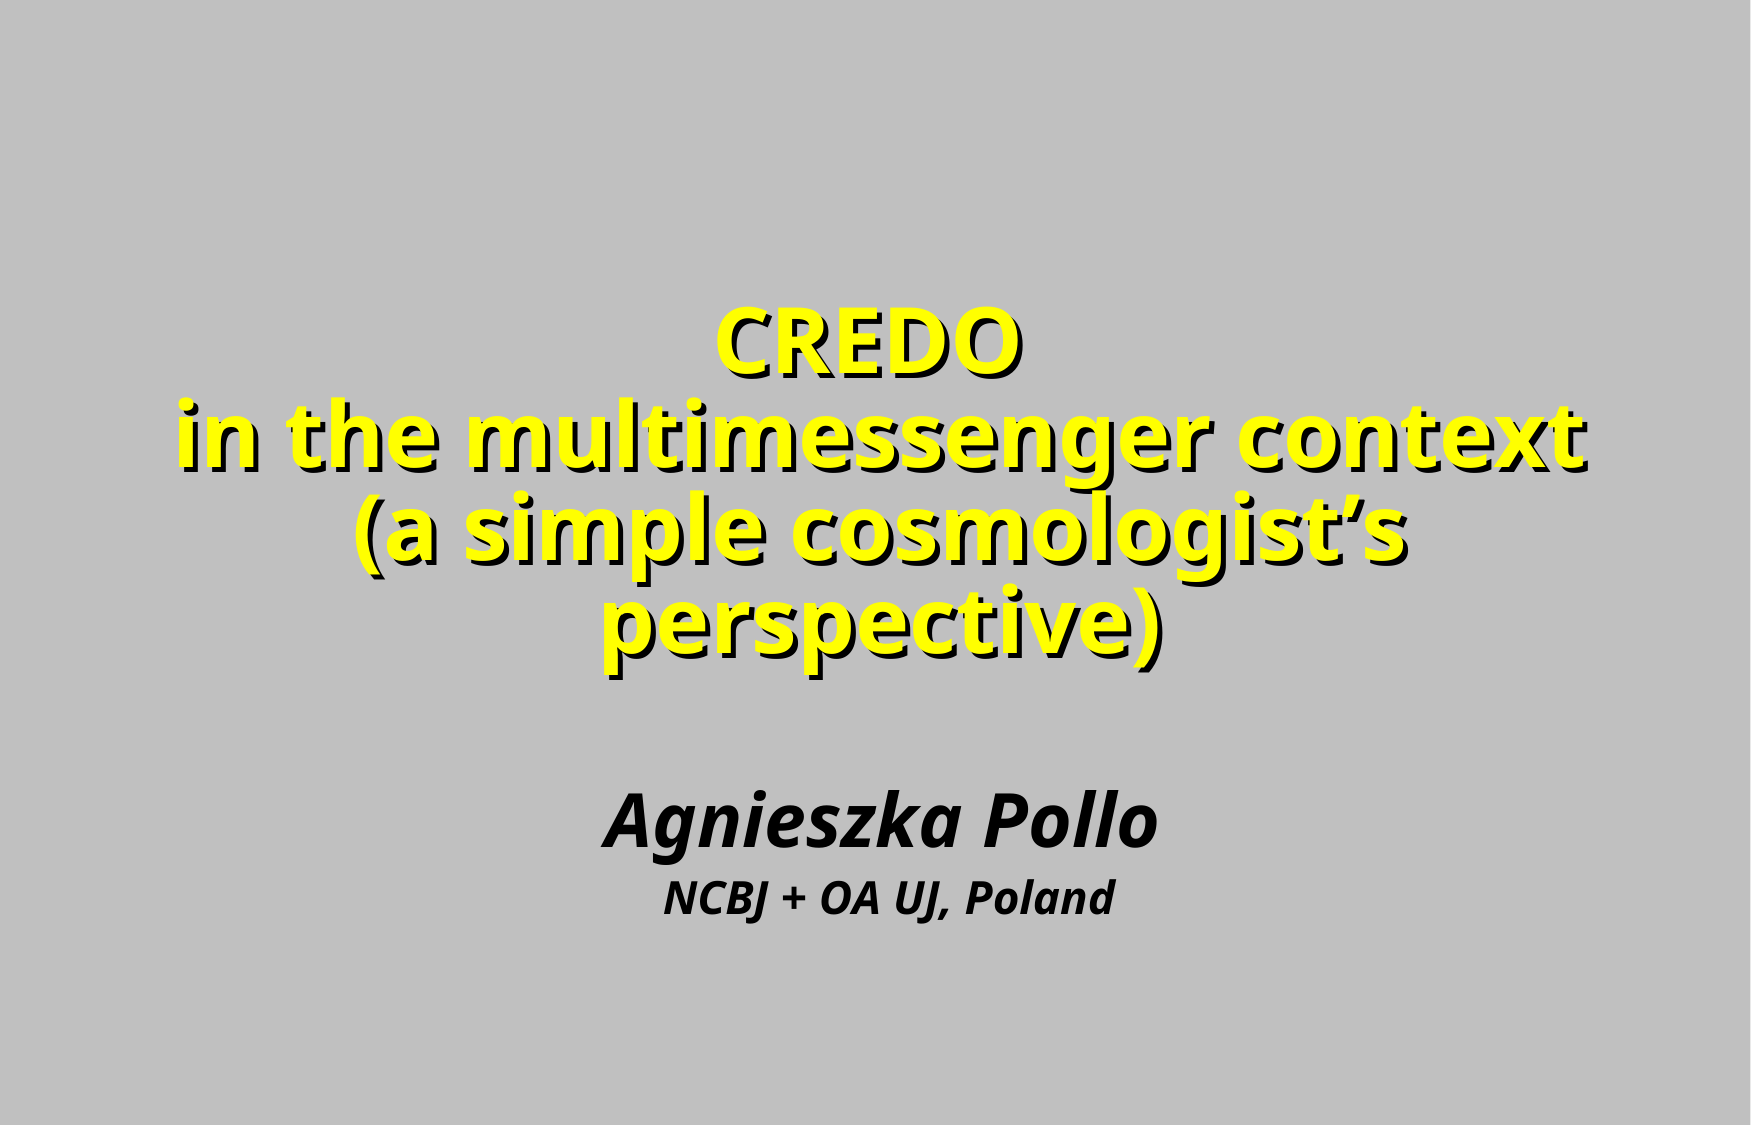

# CREDO in the multimessenger context (a simple cosmologist’s perspective)
Agnieszka Pollo
 NCBJ + OA UJ, Poland